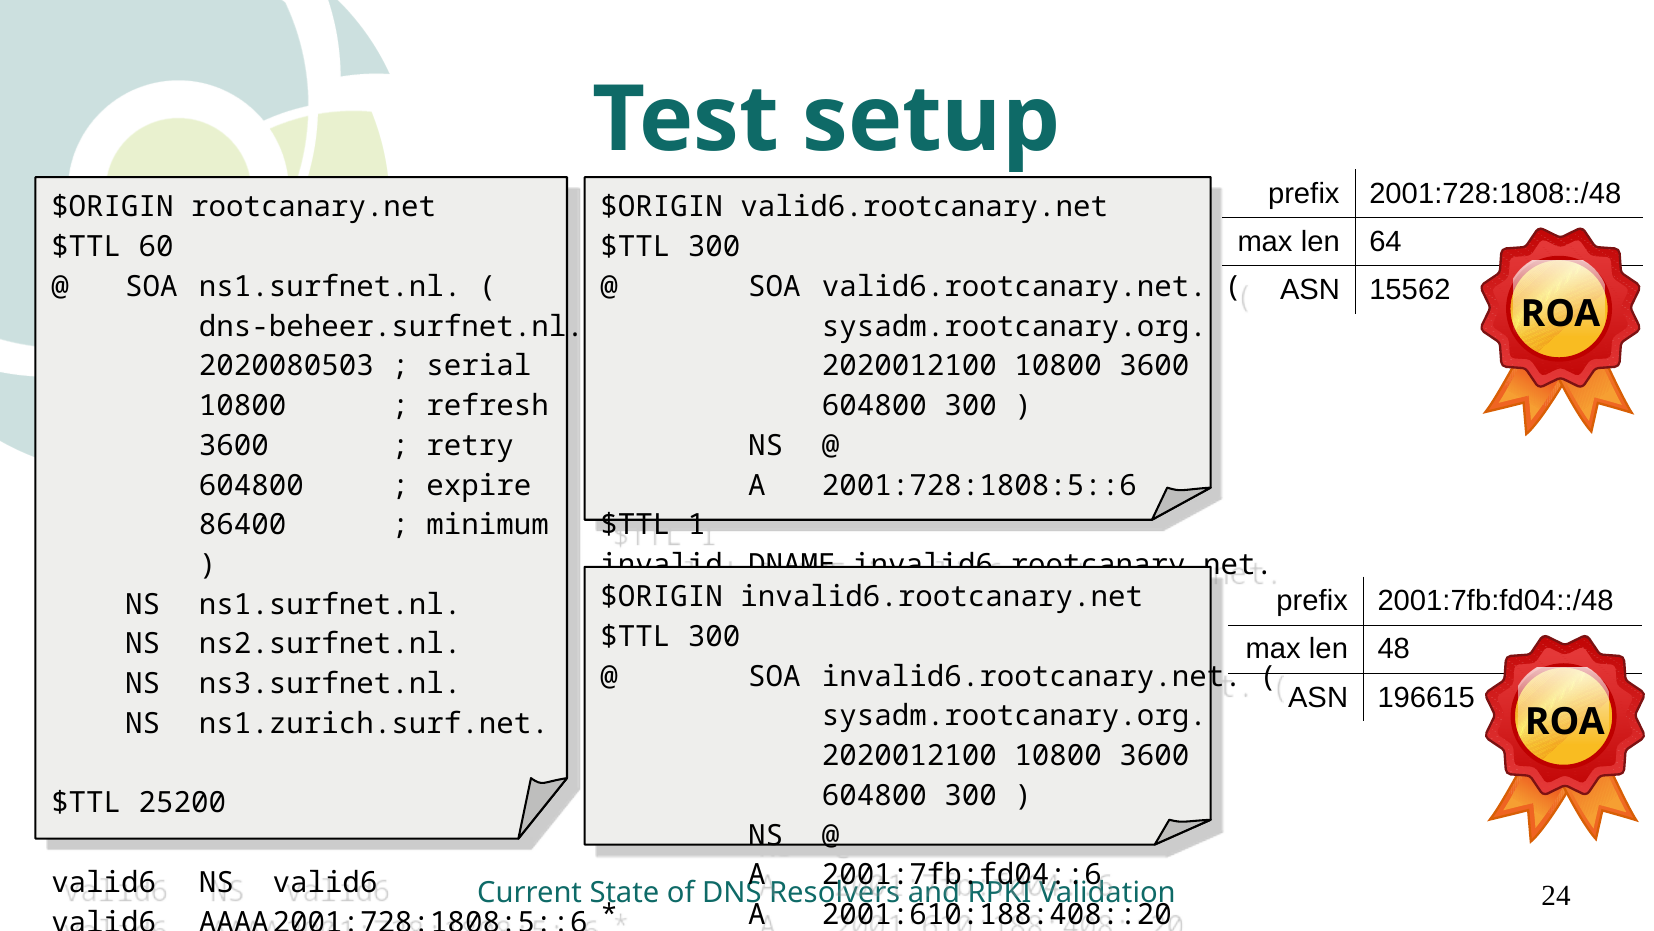

# Test setup
| prefix | 2001:728:1808::/48 |
| --- | --- |
| max len | 64 |
| ASN | 15562 |
$ORIGIN rootcanary.net
$TTL 60
@	SOA	ns1.surfnet.nl. (
		dns-beheer.surfnet.nl.
		2020080503 ; serial
		10800 ; refresh
		3600 ; retry
		604800 ; expire
		86400 ; minimum
		)
	NS	ns1.surfnet.nl.
	NS	ns2.surfnet.nl.
	NS	ns3.surfnet.nl.
	NS	ns1.zurich.surf.net.
$TTL 25200
valid6	NS	valid6
valid6	AAAA	2001:728:1808:5::6
invalid6	NS	invalid6
invalid6	AAAA	2001:7fb:fd04::6
$ORIGIN valid6.rootcanary.net
$TTL 300
@		SOA	valid6.rootcanary.net. (
			sysadm.rootcanary.org.
			2020012100 10800 3600
			604800 300 )
		NS	@
		A	2001:728:1808:5::6
$TTL 1
invalid	DNAME invalid6.rootcanary.net.
ROA
$ORIGIN invalid6.rootcanary.net
$TTL 300
@		SOA	invalid6.rootcanary.net. (
			sysadm.rootcanary.org.
			2020012100 10800 3600
			604800 300 )
		NS	@
		A	2001:7fb:fd04::6
*		A	2001:610:188:408::20
| prefix | 2001:7fb:fd04::/48 |
| --- | --- |
| max len | 48 |
| ASN | 196615 |
ROA
Current State of DNS Resolvers and RPKI Validation
24